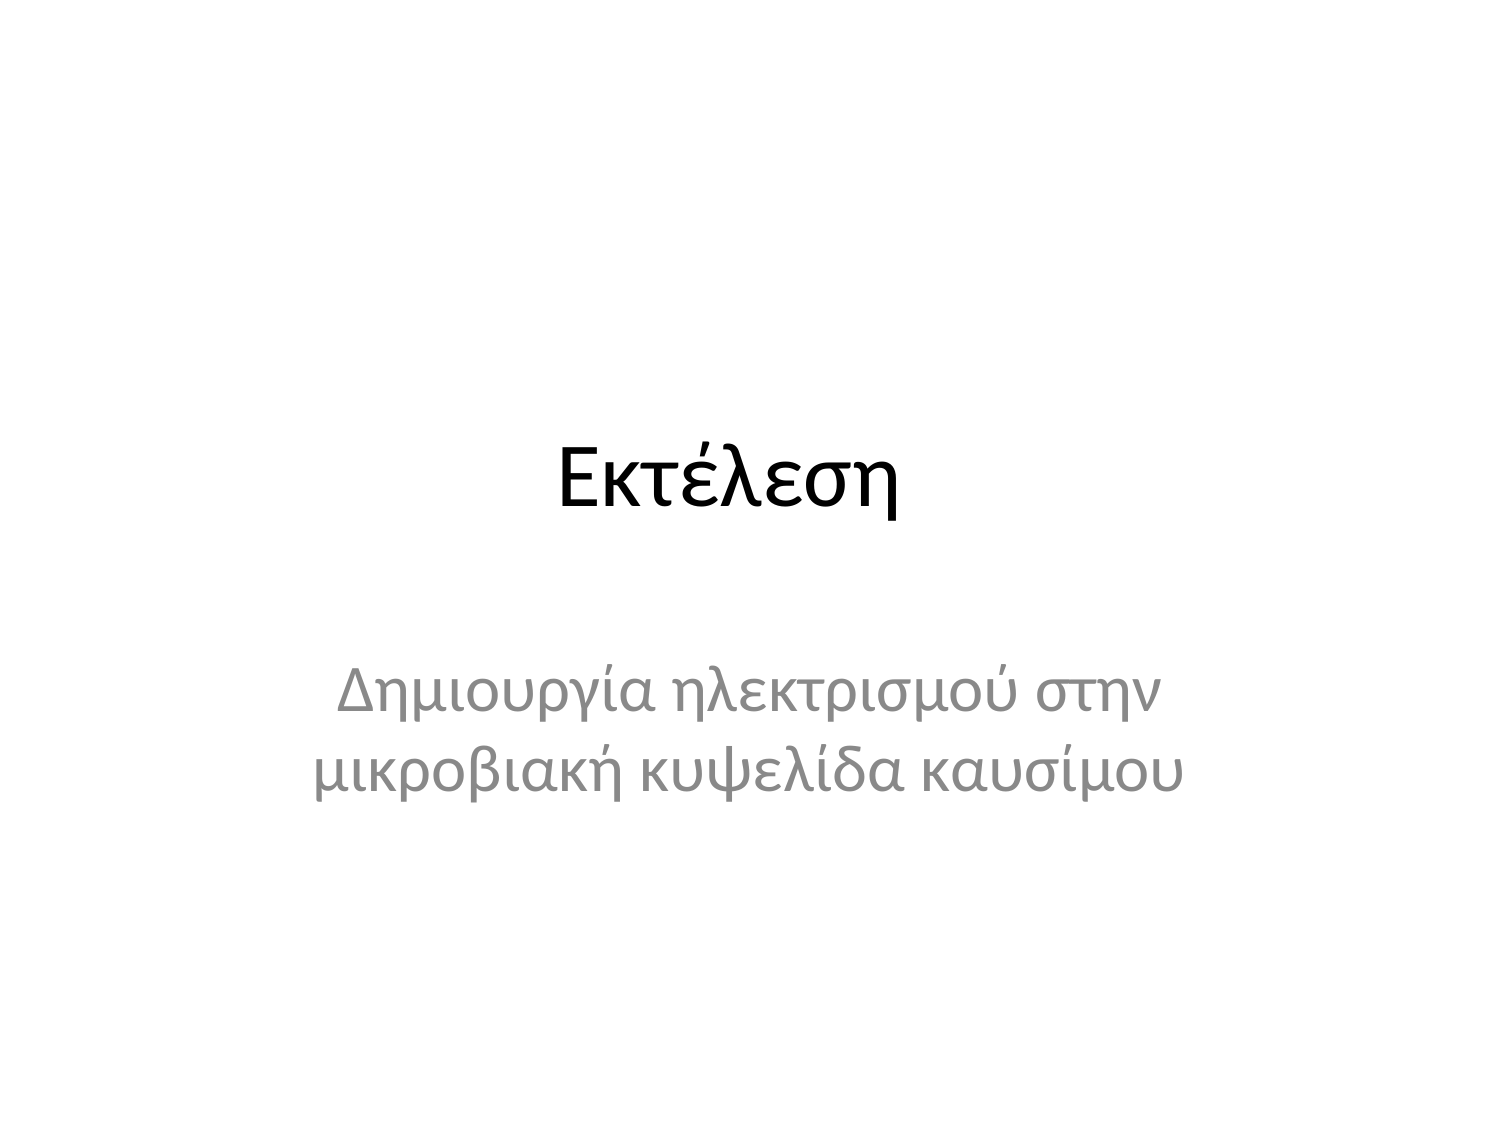

# Εκτέλεση
Δημιουργία ηλεκτρισμού στην μικροβιακή κυψελίδα καυσίμου